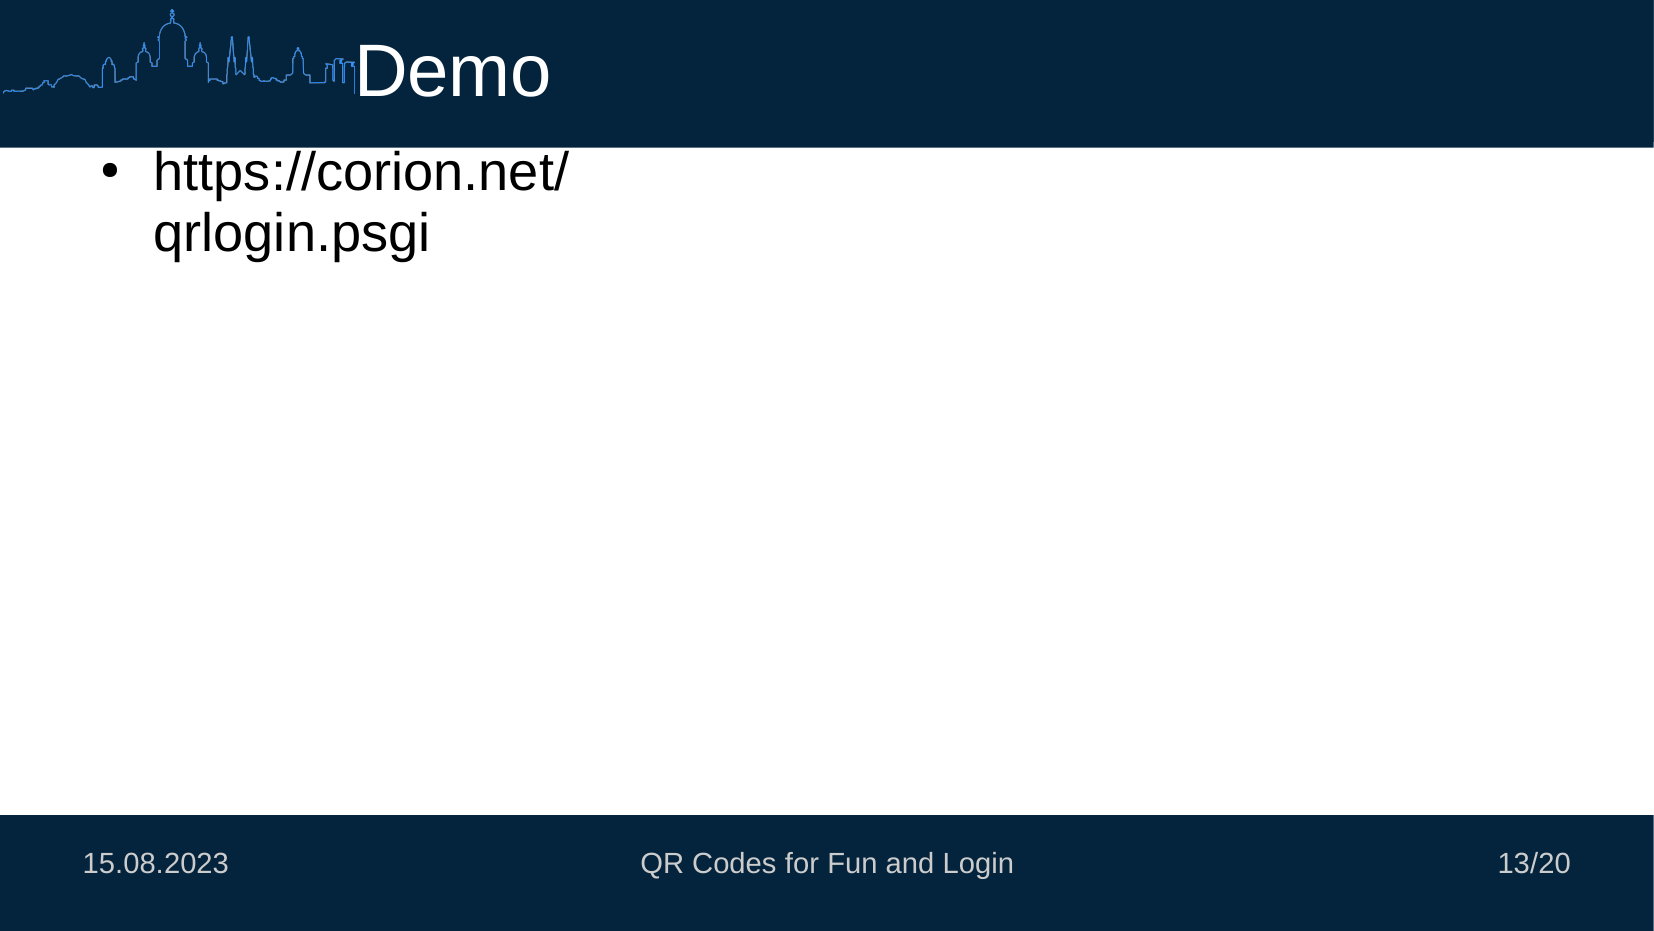

# Demo
https://corion.net/qrlogin.psgi
08. März 2019
13